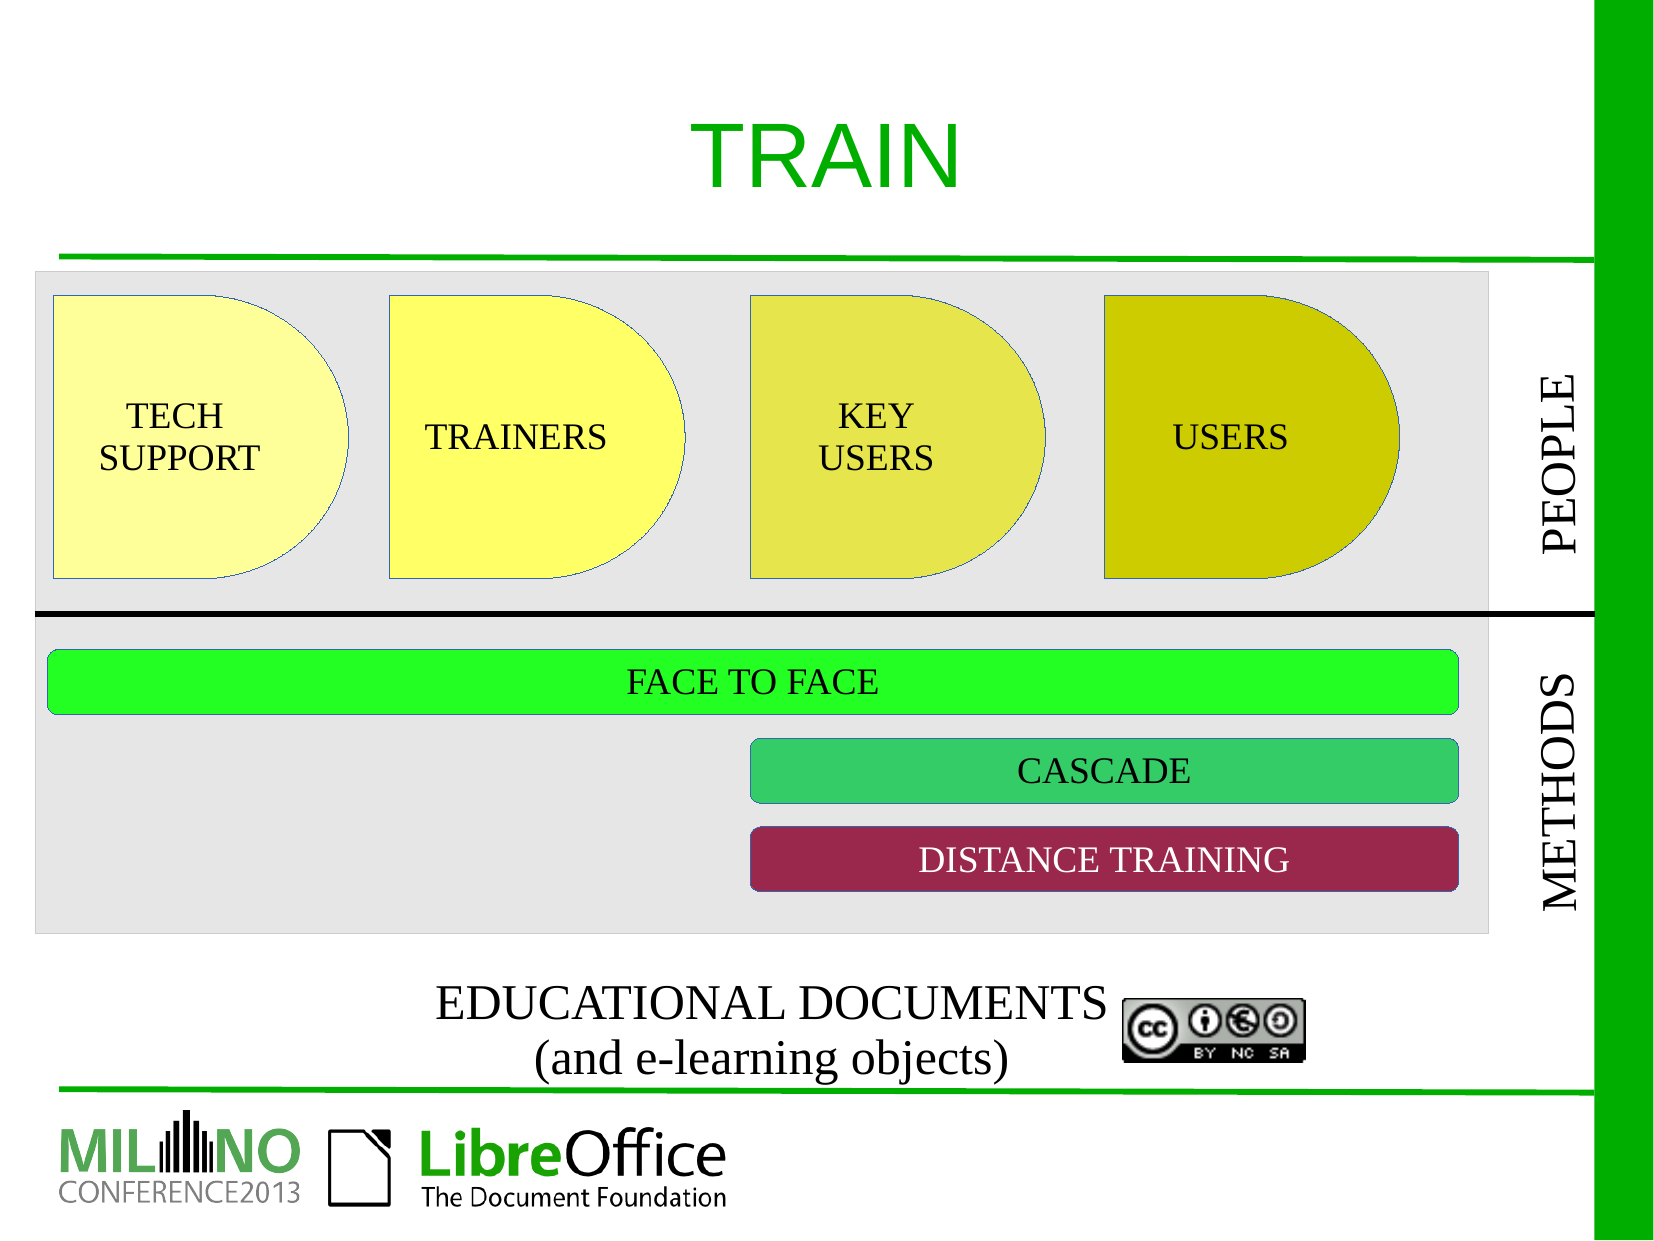

TRAIN
TECH
SUPPORT
TRAINERS
KEY
USERS
USERS
PEOPLE
FACE TO FACE
CASCADE
METHODS
DISTANCE TRAINING
EDUCATIONAL DOCUMENTS
(and e-learning objects)